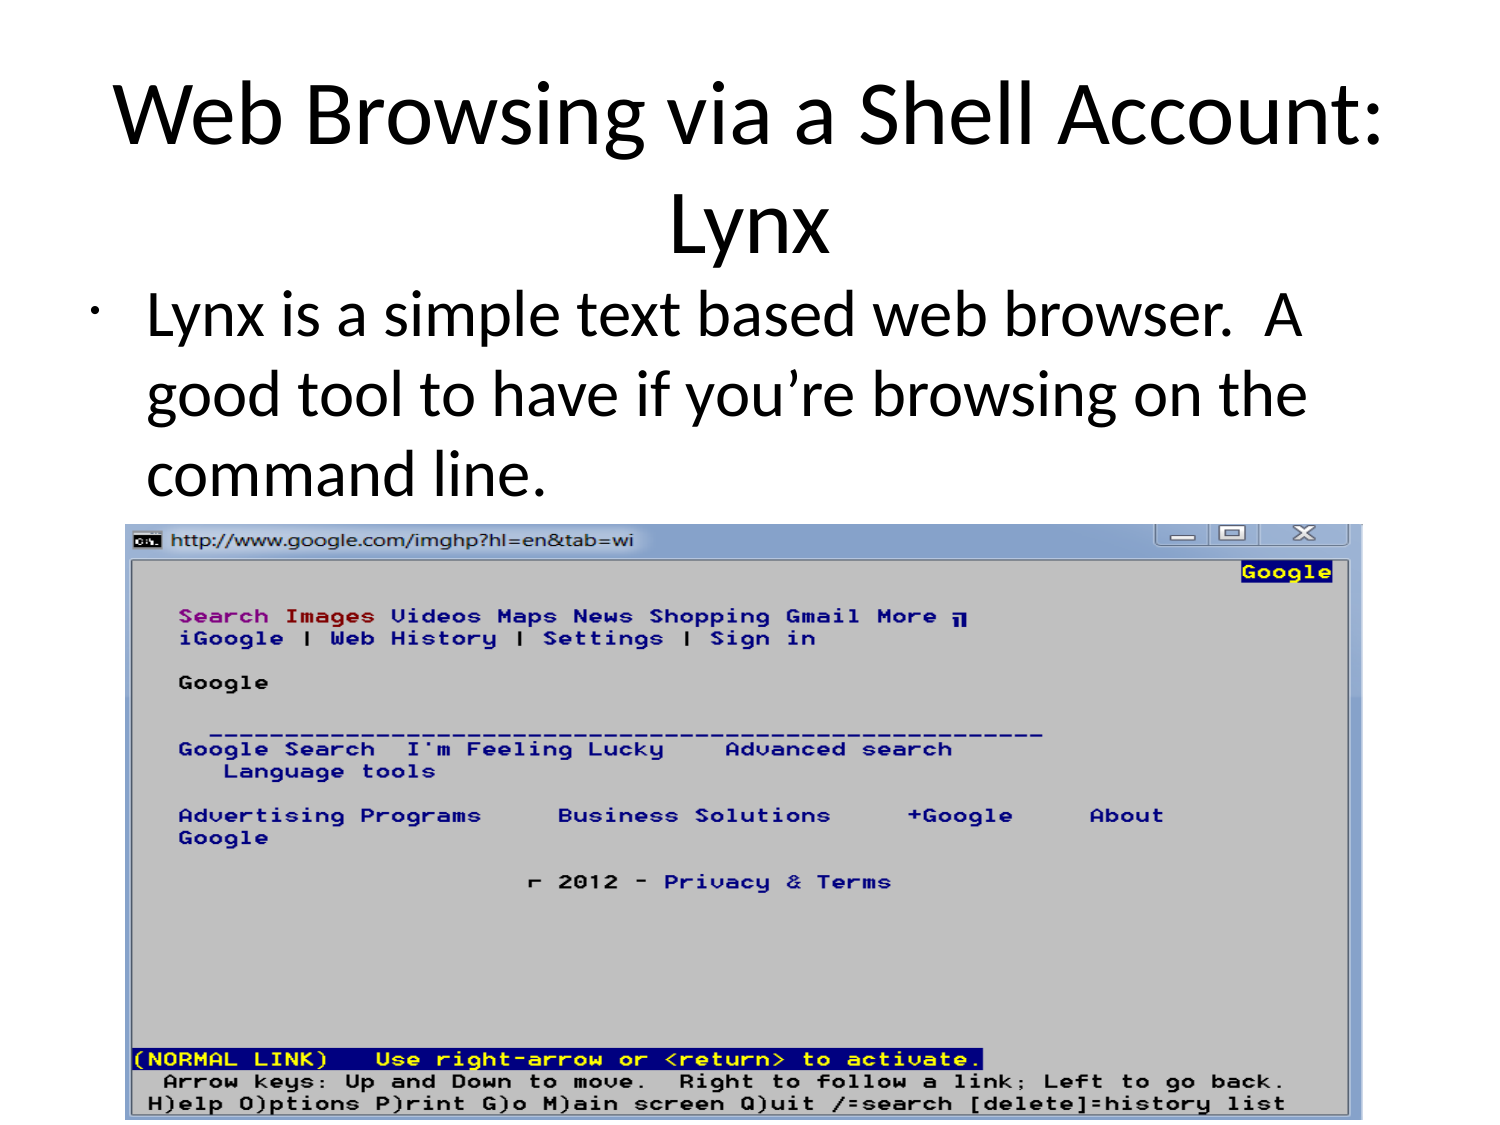

# Web Browsing via a Shell Account: Lynx
Lynx is a simple text based web browser. A good tool to have if you’re browsing on the command line.